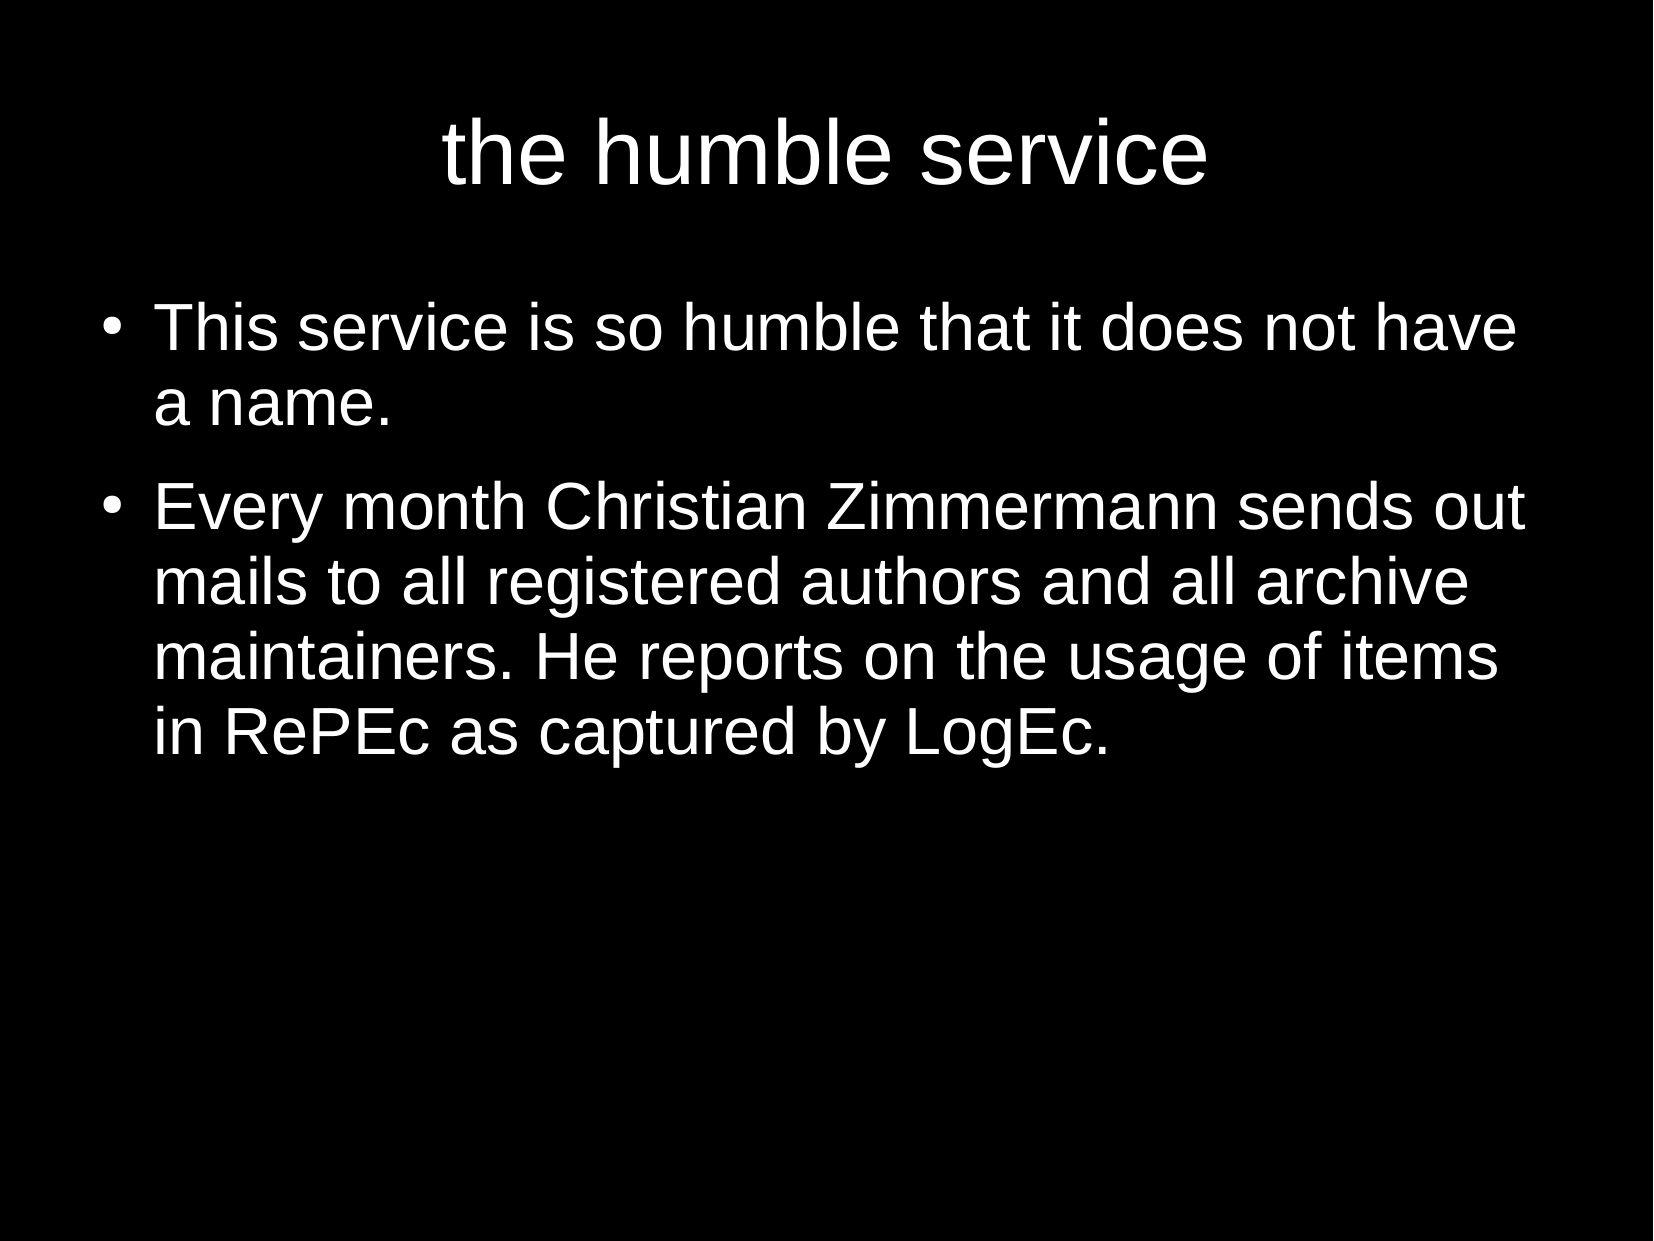

# the humble service
This service is so humble that it does not have a name.
Every month Christian Zimmermann sends out mails to all registered authors and all archive maintainers. He reports on the usage of items in RePEc as captured by LogEc.